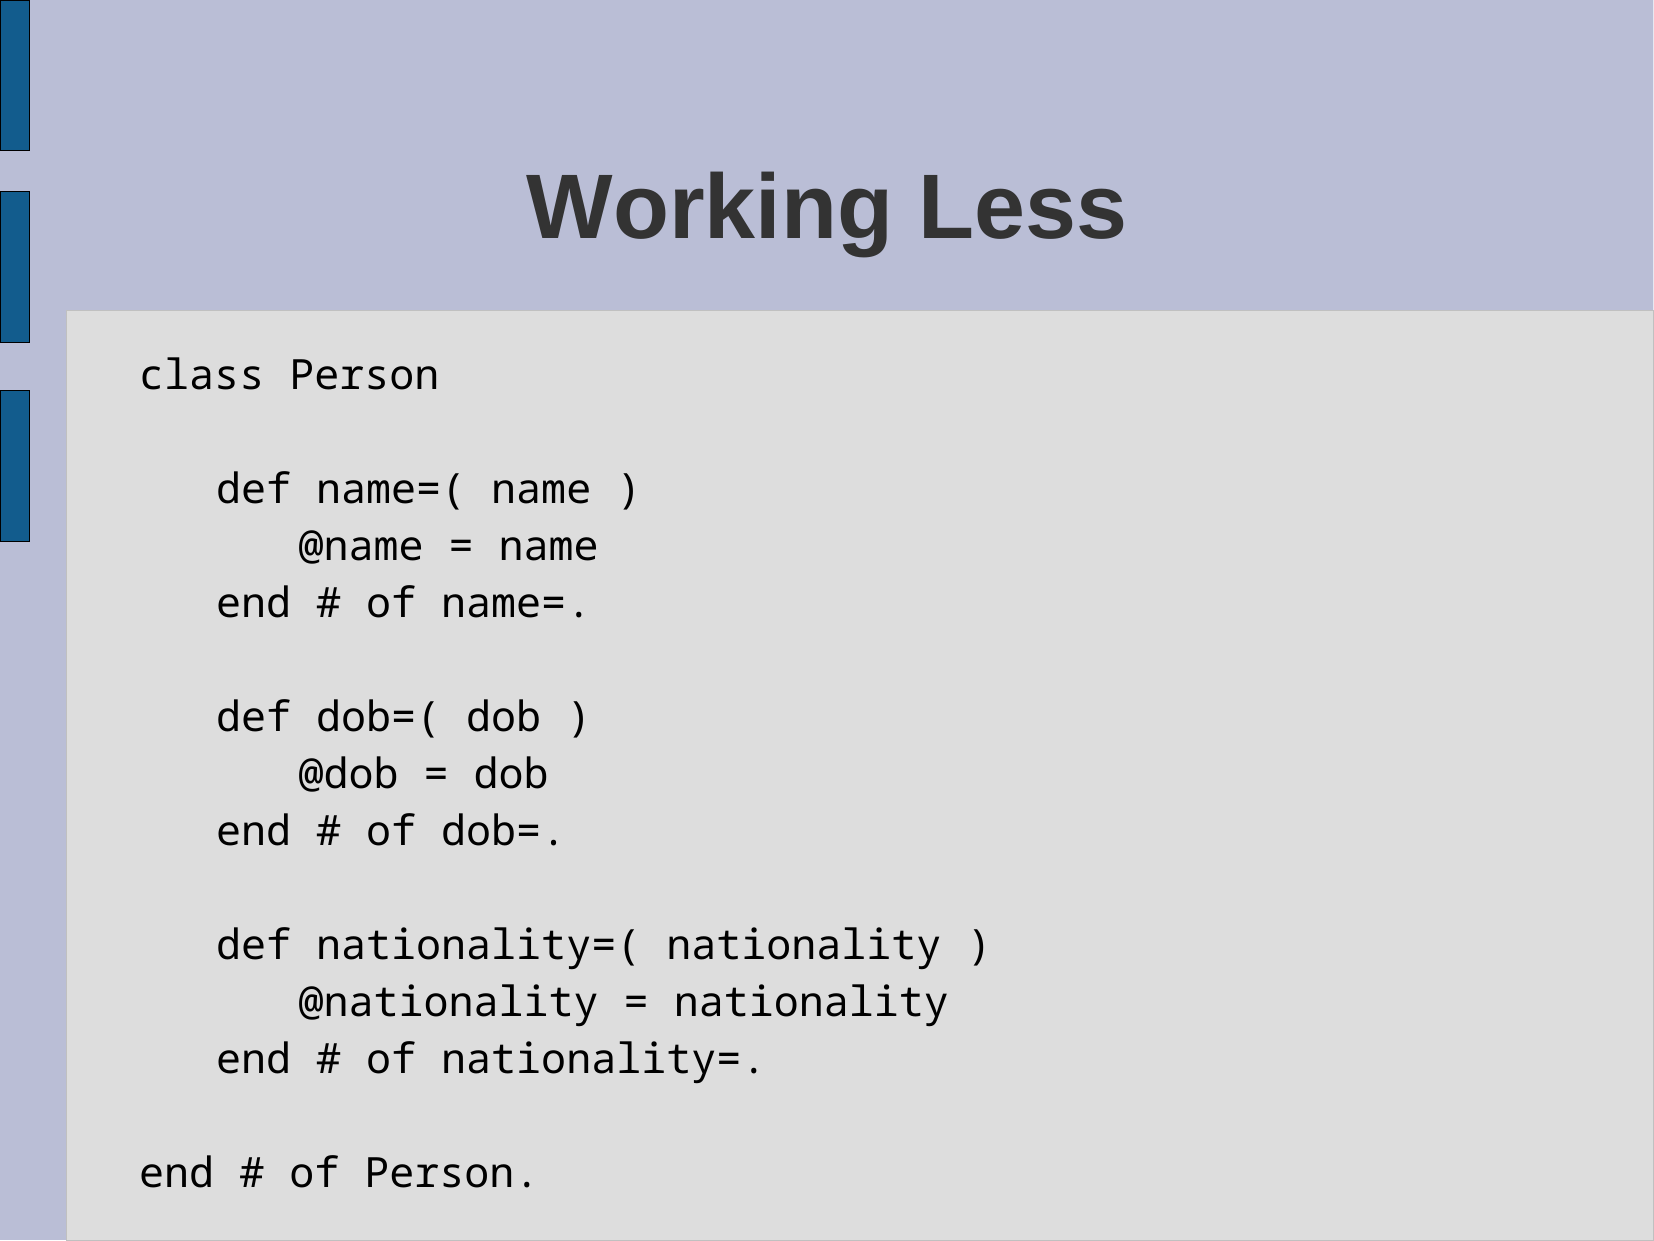

#
Working Less
class Person
def name=( name )
@name = name
end # of name=.
def dob=( dob )
@dob = dob
end # of dob=.
def nationality=( nationality )
@nationality = nationality
end # of nationality=.
end # of Person.